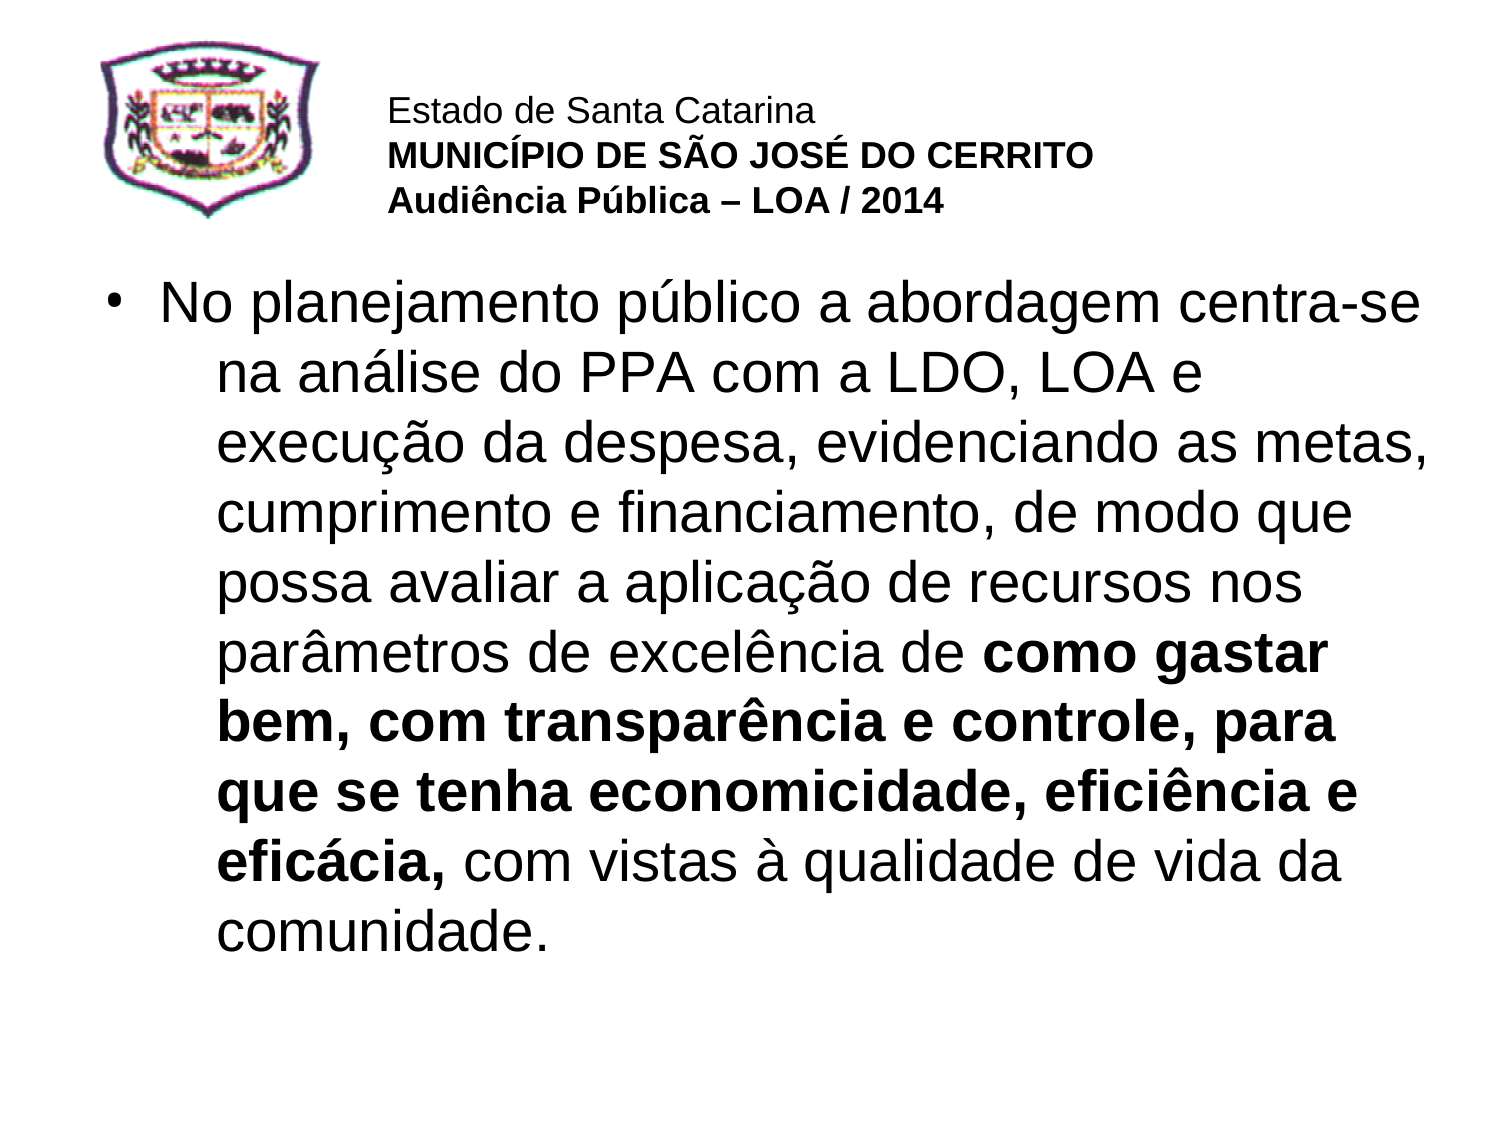

Estado de Santa Catarina
MUNICÍPIO DE SÃO JOSÉ DO CERRITO
Audiência Pública – LOA / 2014
# No planejamento público a abordagem centra-se na análise do PPA com a LDO, LOA e execução da despesa, evidenciando as metas, cumprimento e financiamento, de modo que possa avaliar a aplicação de recursos nos parâmetros de excelência de como gastar bem, com transparência e controle, para que se tenha economicidade, eficiência e eficácia, com vistas à qualidade de vida da comunidade.